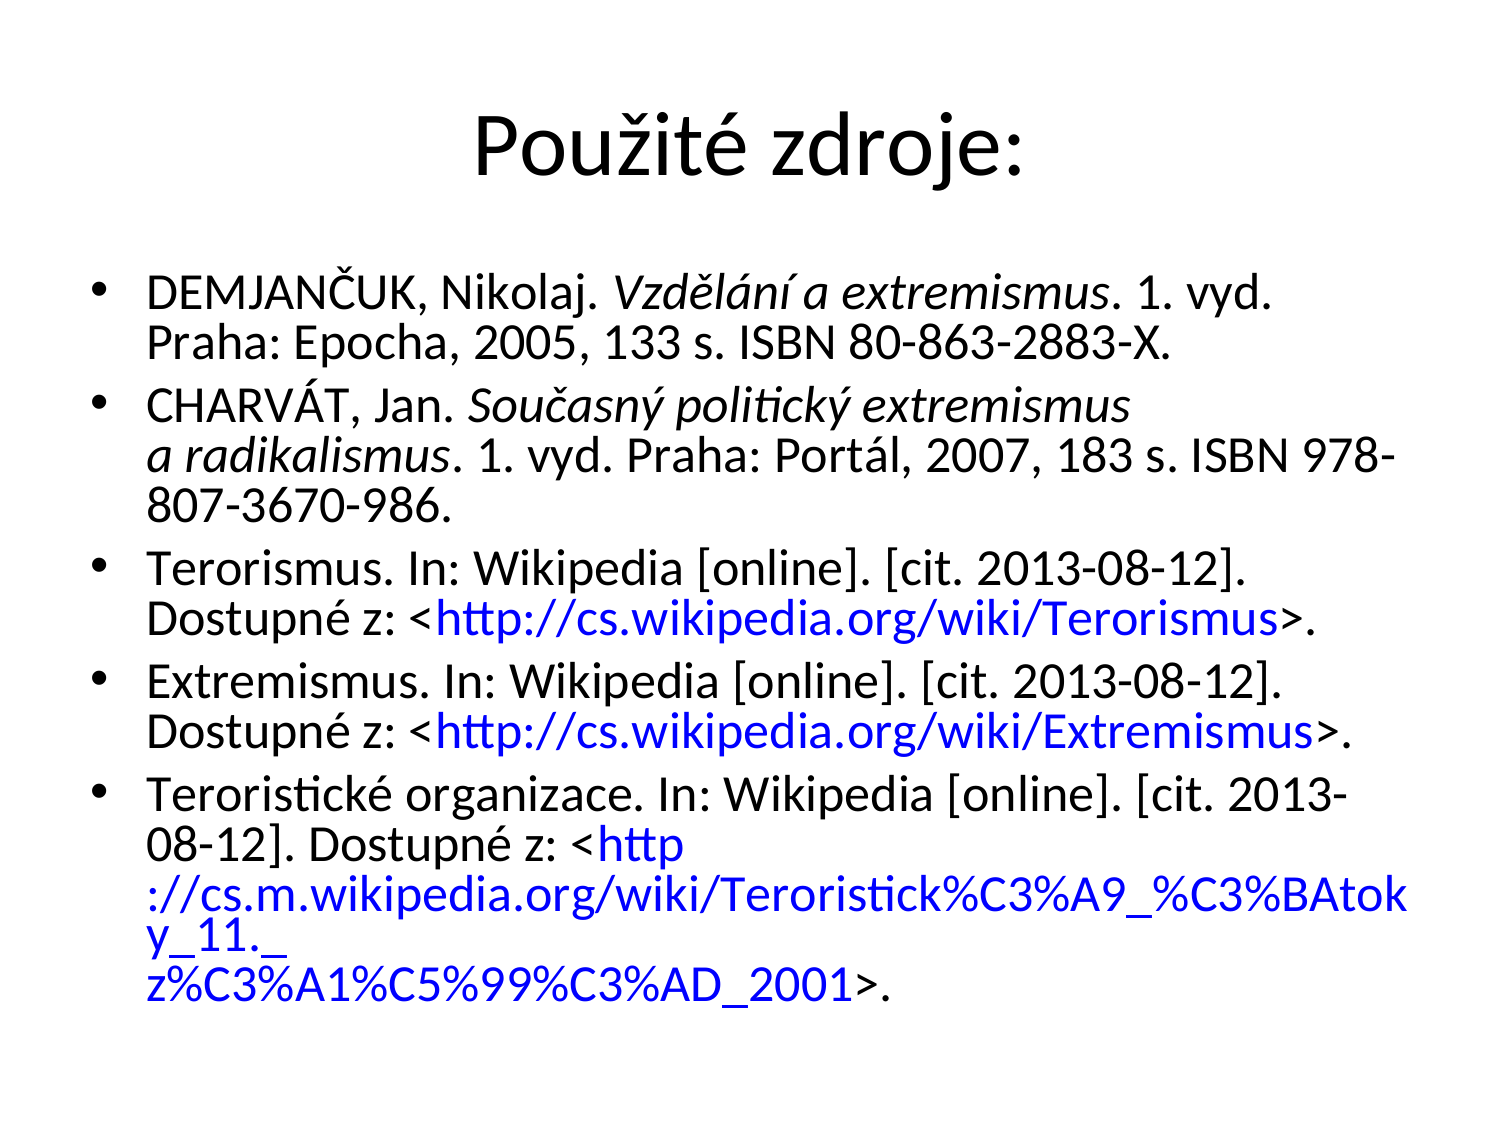

# Použité zdroje:
DEMJANČUK, Nikolaj. Vzdělání a extremismus. 1. vyd. Praha: Epocha, 2005, 133 s. ISBN 80-863-2883-X.
CHARVÁT, Jan. Současný politický extremismus
a radikalismus. 1. vyd. Praha: Portál, 2007, 183 s. ISBN 978-807-3670-986.
Terorismus. In: Wikipedia [online]. [cit. 2013-08-12]. Dostupné z: <http://cs.wikipedia.org/wiki/Terorismus>.
Extremismus. In: Wikipedia [online]. [cit. 2013-08-12]. Dostupné z: <http://cs.wikipedia.org/wiki/Extremismus>.
Teroristické organizace. In: Wikipedia [online]. [cit. 2013-08-12]. Dostupné z: <http://cs.m.wikipedia.org/wiki/Teroristick%C3%A9_%C3%BAtoky_11._z%C3%A1%C5%99%C3%AD_2001>.